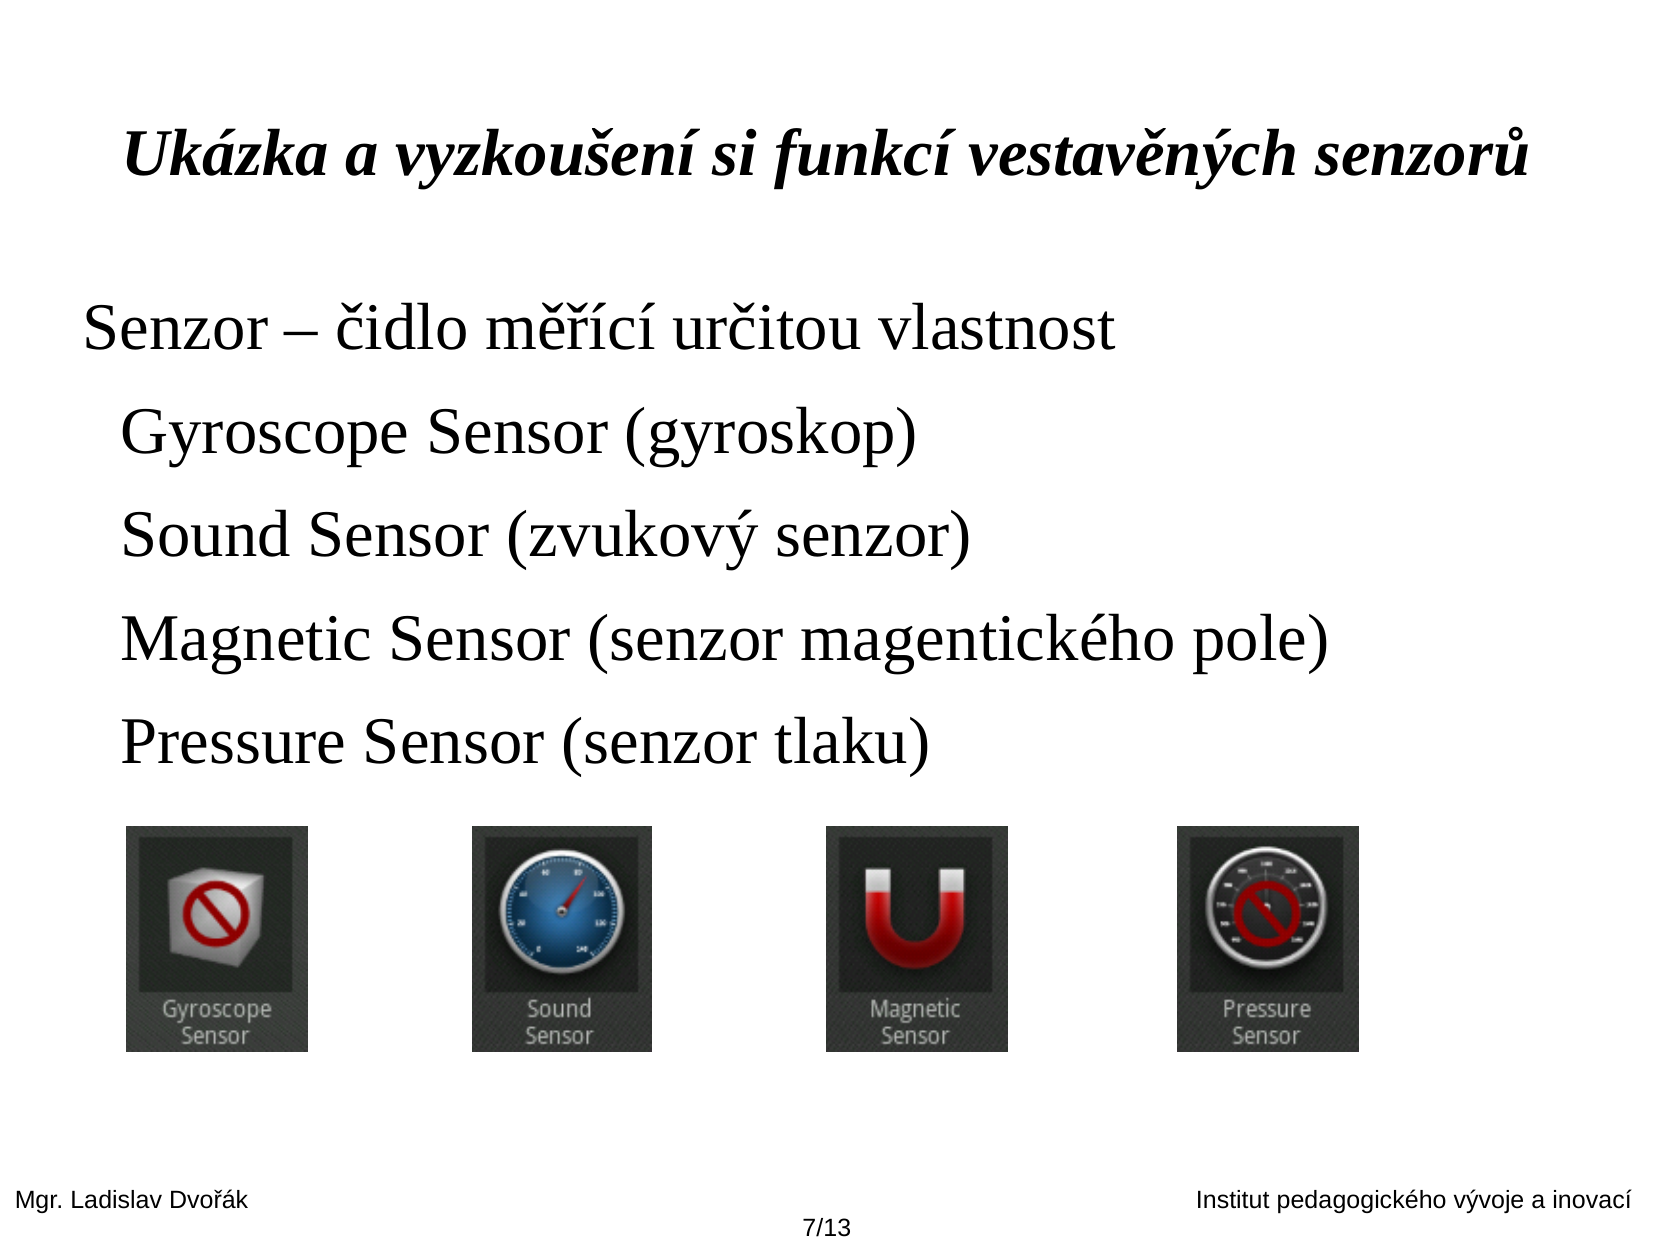

# Ukázka a vyzkoušení si funkcí vestavěných senzorů
Senzor – čidlo měřící určitou vlastnost
Gyroscope Sensor (gyroskop)
Sound Sensor (zvukový senzor)
Magnetic Sensor (senzor magentického pole)
Pressure Sensor (senzor tlaku)
Mgr. Ladislav Dvořák													Institut pedagogického vývoje a inovací